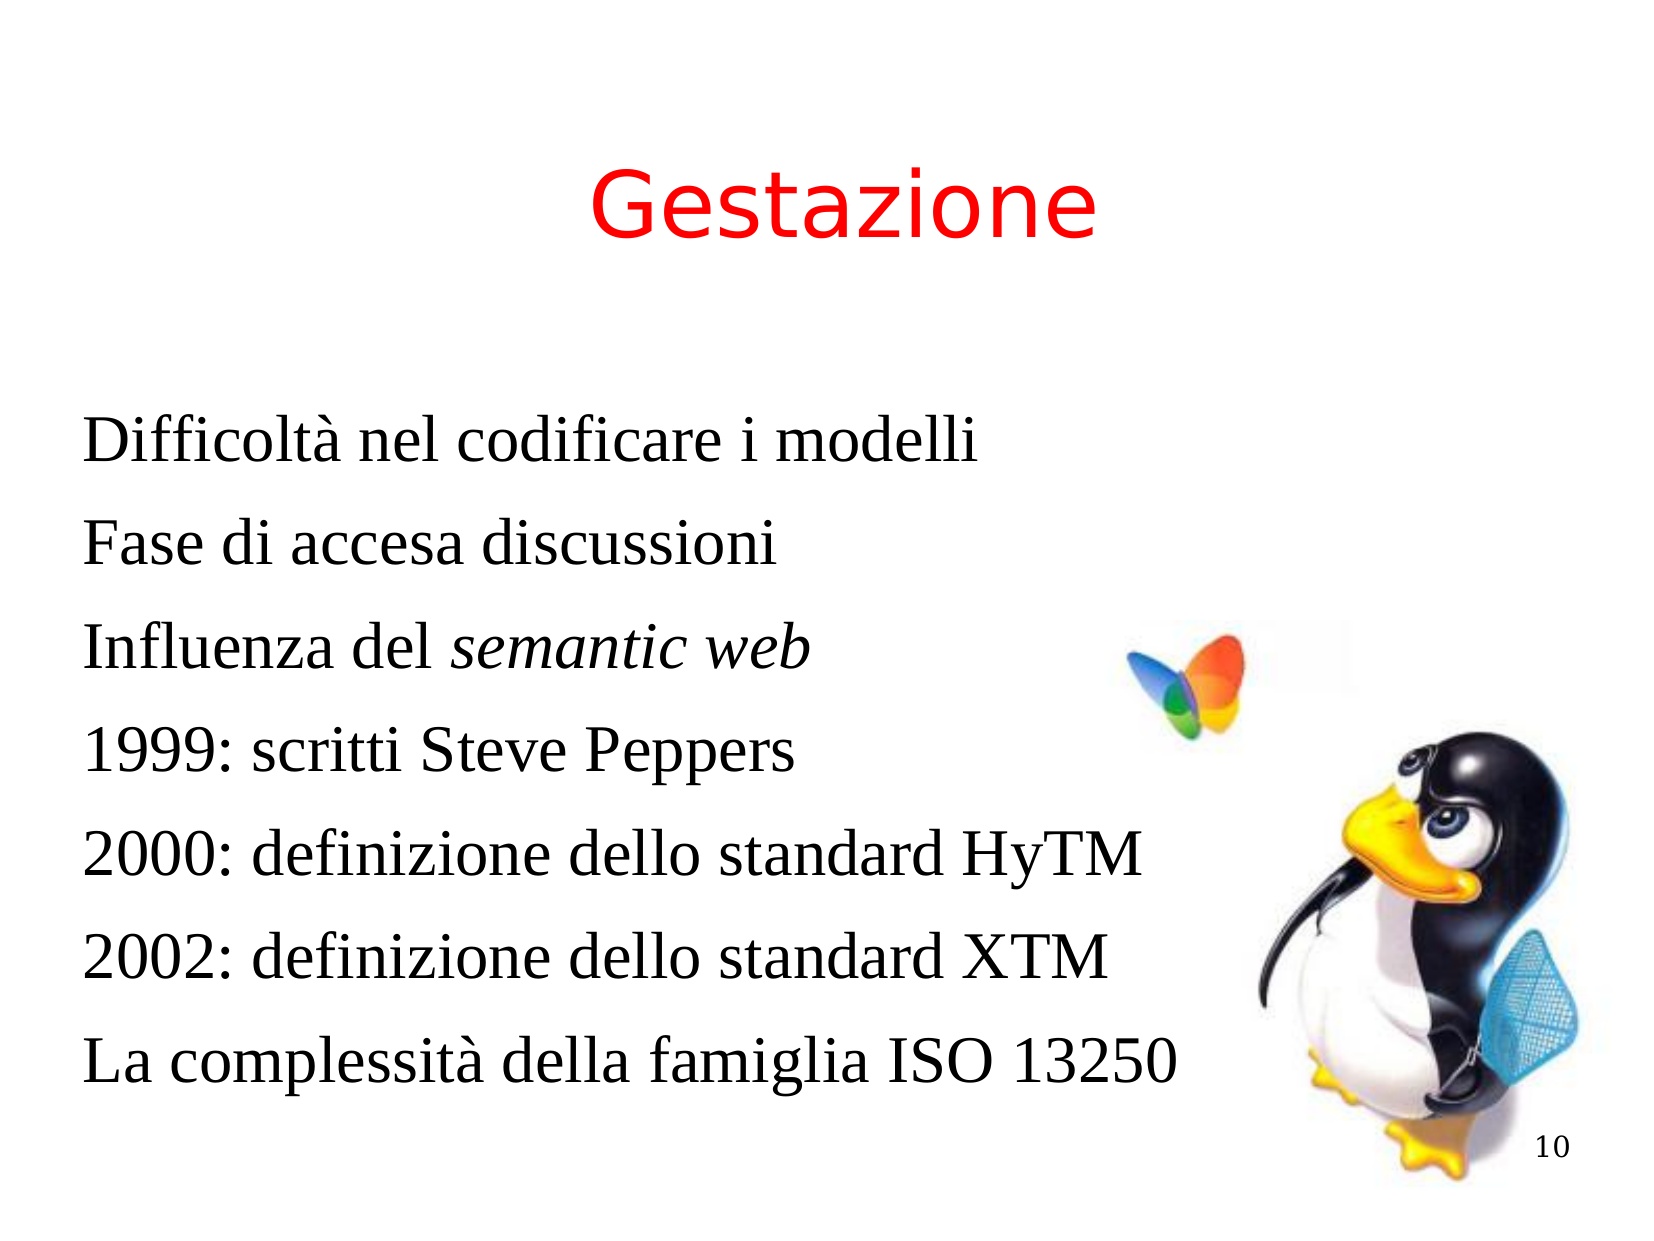

# Gestazione
Difficoltà nel codificare i modelli
Fase di accesa discussioni
Influenza del semantic web
1999: scritti Steve Peppers
2000: definizione dello standard HyTM
2002: definizione dello standard XTM
La complessità della famiglia ISO 13250
10